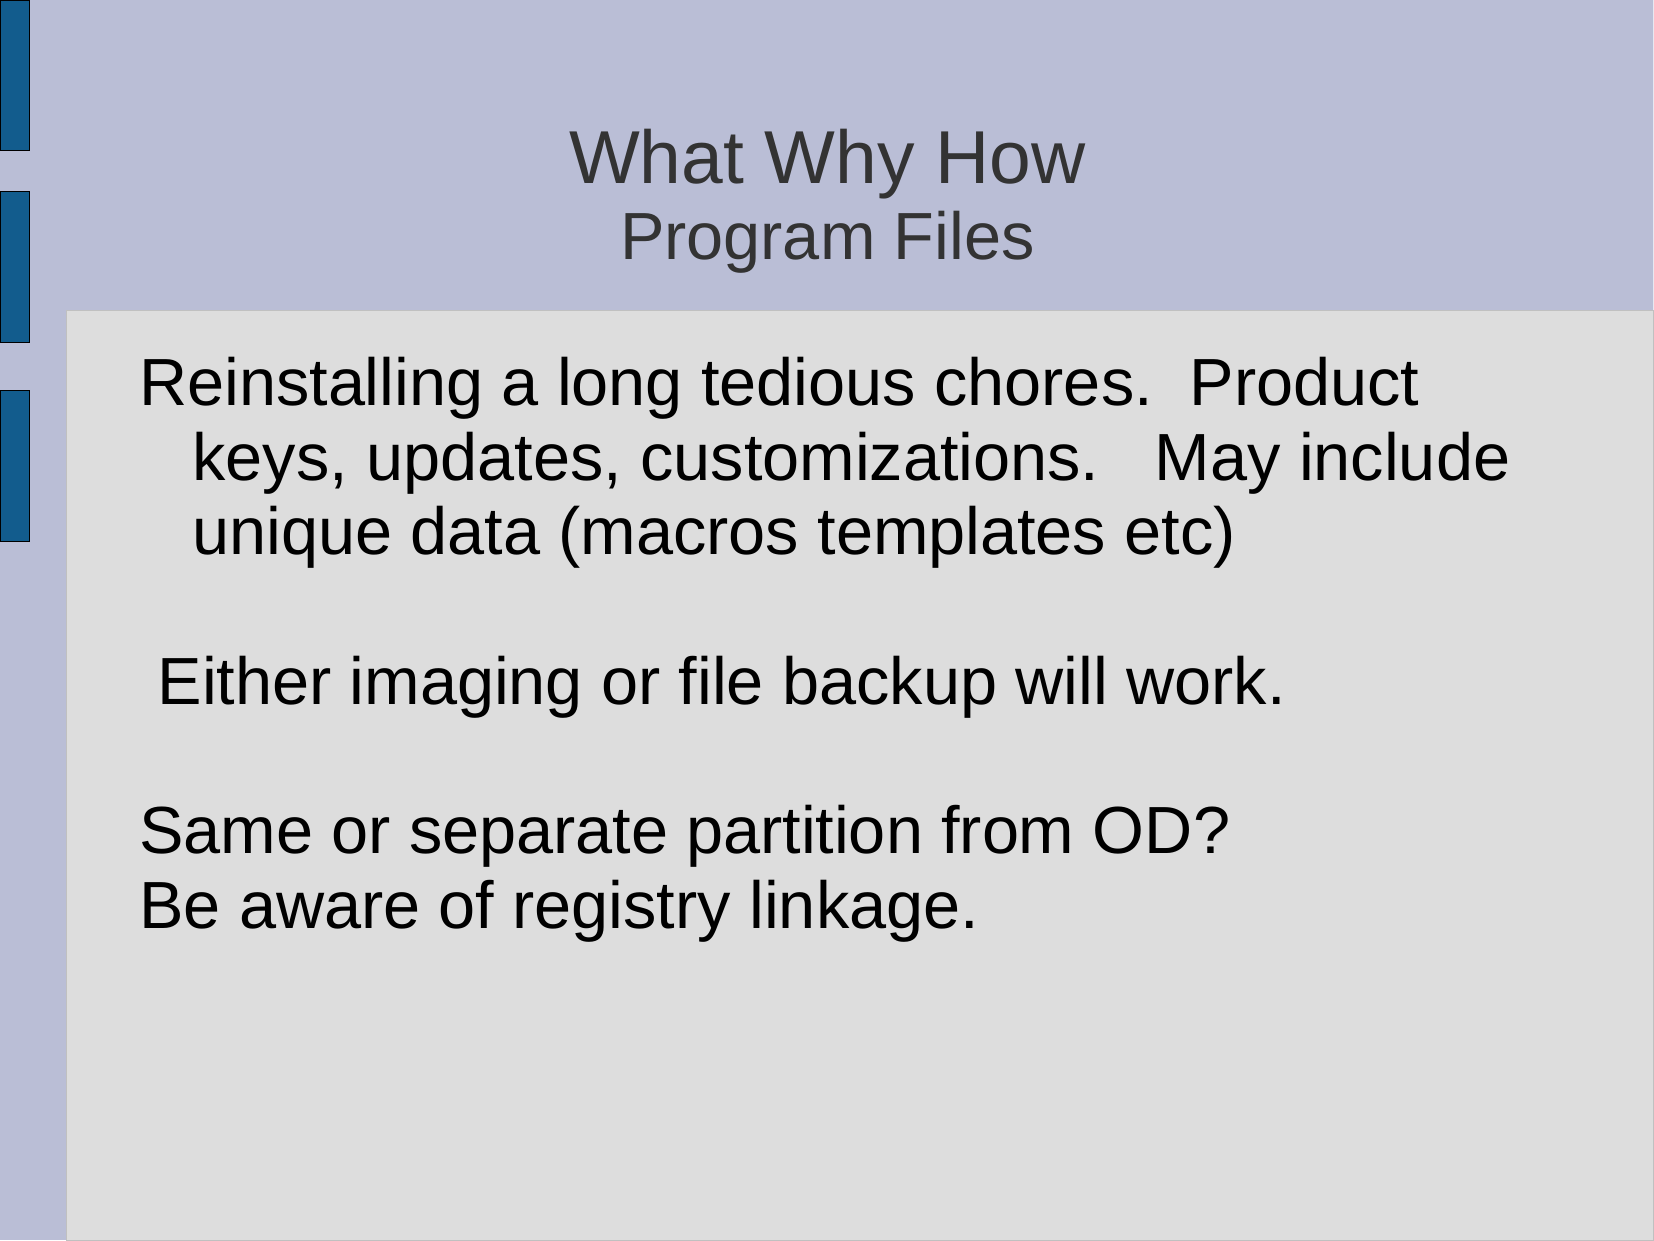

# What Why How Program Files
Reinstalling a long tedious chores. Product keys, updates, customizations. May include unique data (macros templates etc)
 Either imaging or file backup will work.
Same or separate partition from OD?
Be aware of registry linkage.